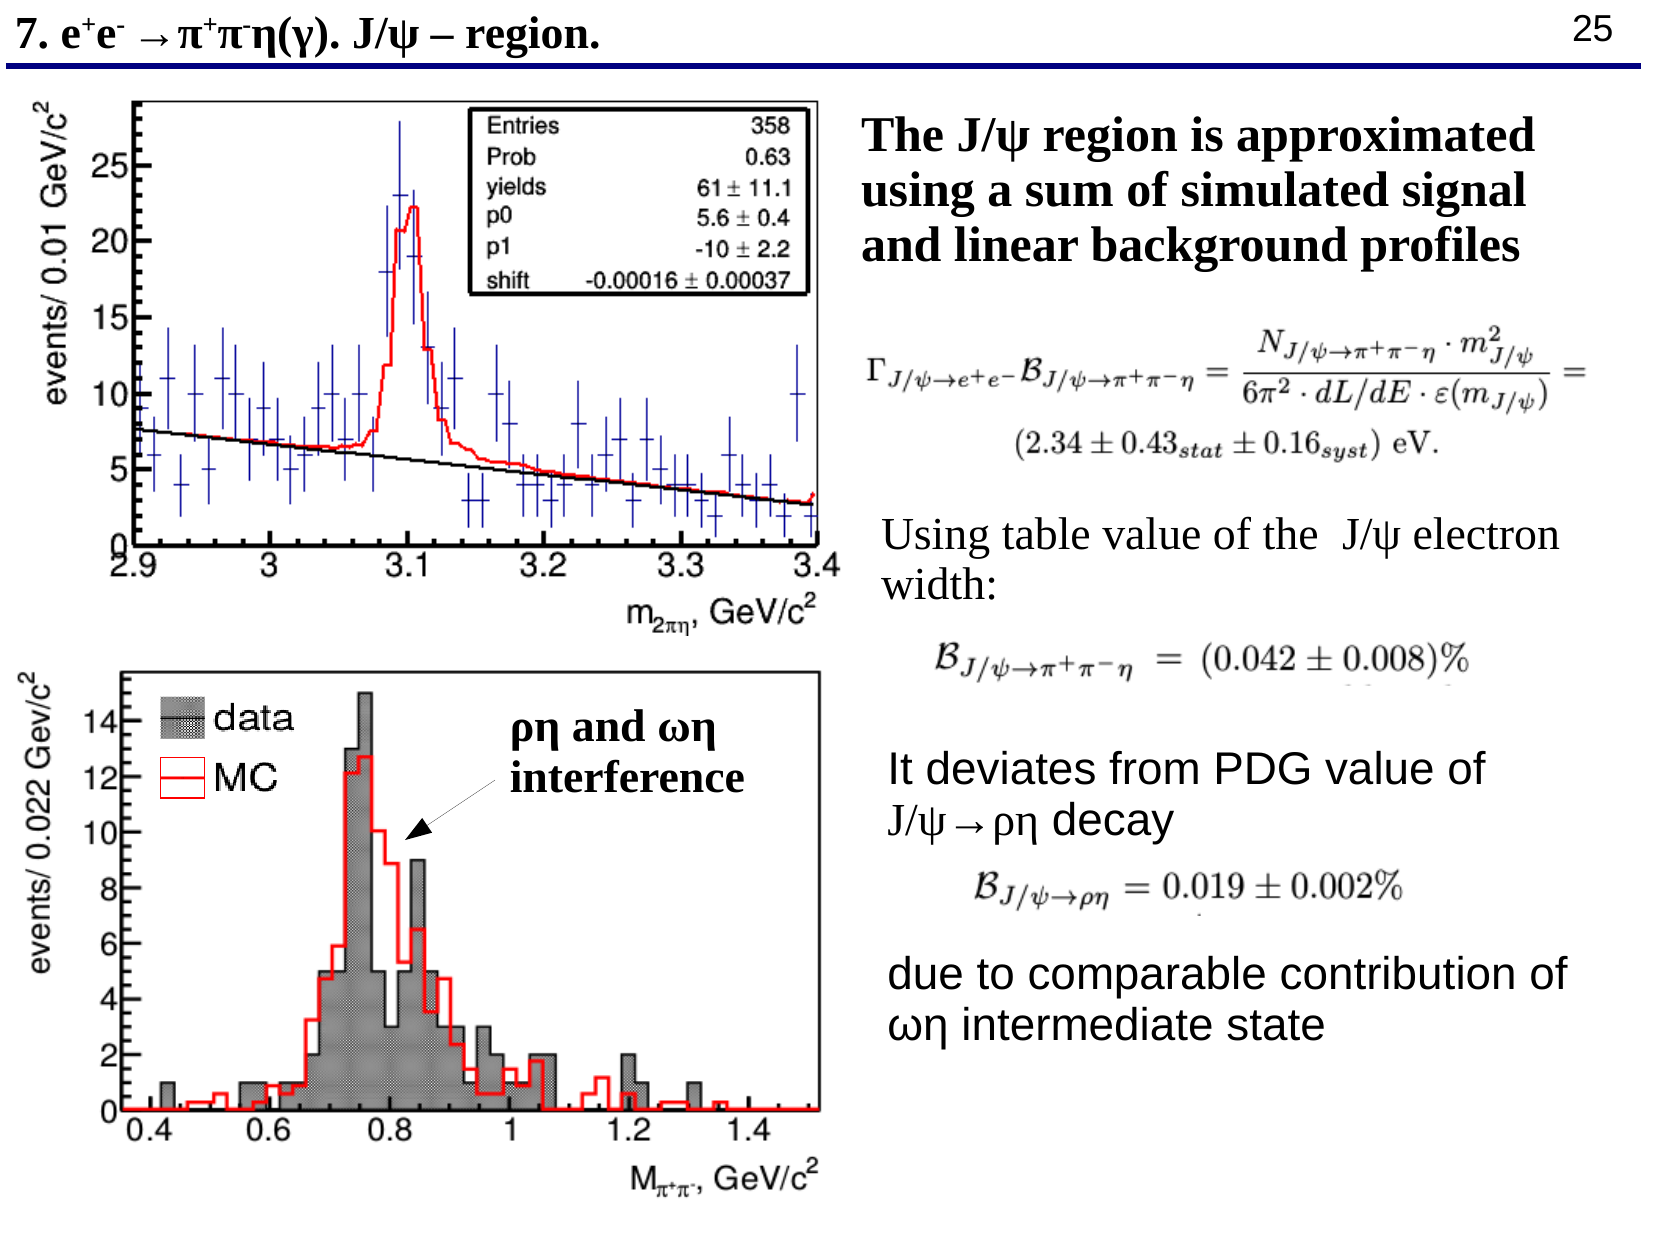

25
7. e+e- →π+π-η(γ). J/ψ – region.
The J/ψ region is approximated using a sum of simulated signal and linear background profiles
Using table value of the J/ψ electron
width:
ρη and ωη interference
It deviates from PDG value of J/ψ→ρη decay
due to comparable contribution of ωη intermediate state